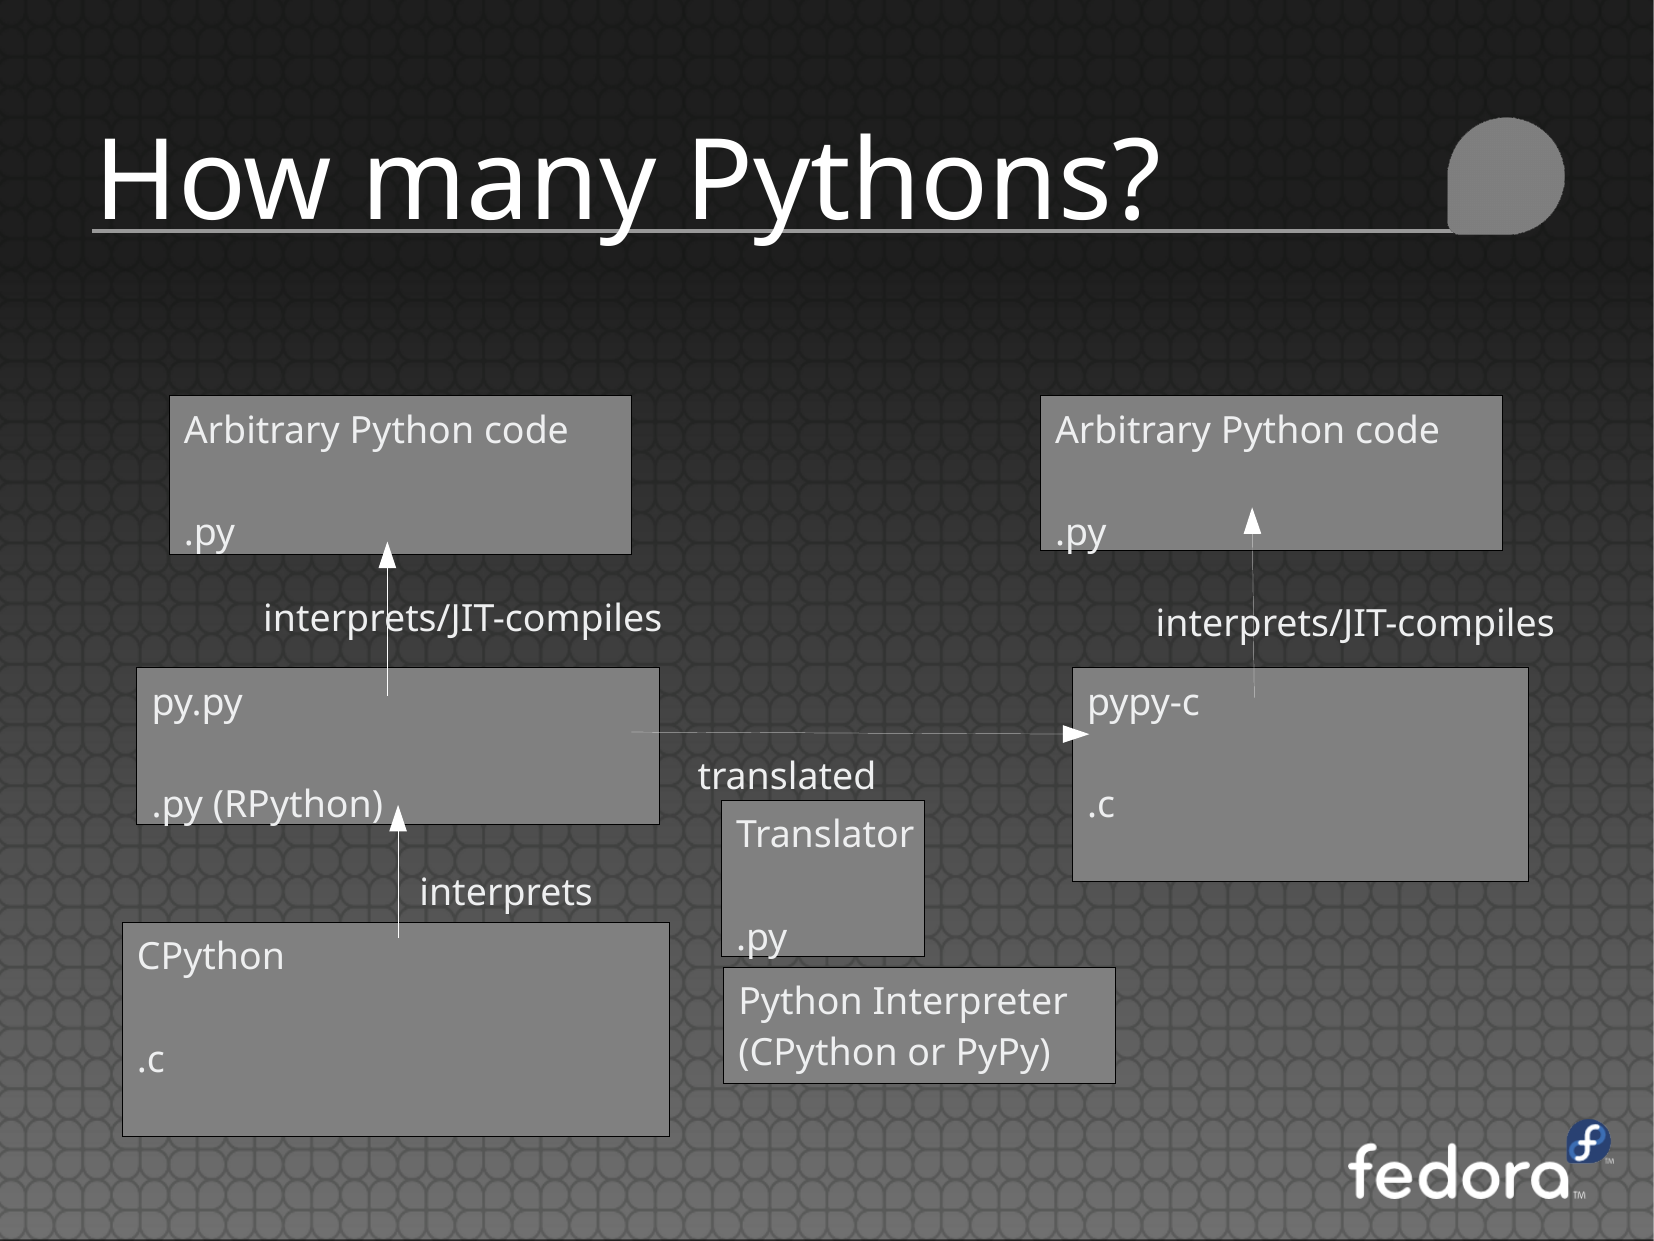

How many Pythons?
#
Arbitrary Python code
.py
Arbitrary Python code
.py
interprets/JIT-compiles
interprets/JIT-compiles
py.py
.py (RPython)
pypy-c
.c
translated
Translator
.py
interprets
CPython
.c
Python Interpreter
(CPython or PyPy)